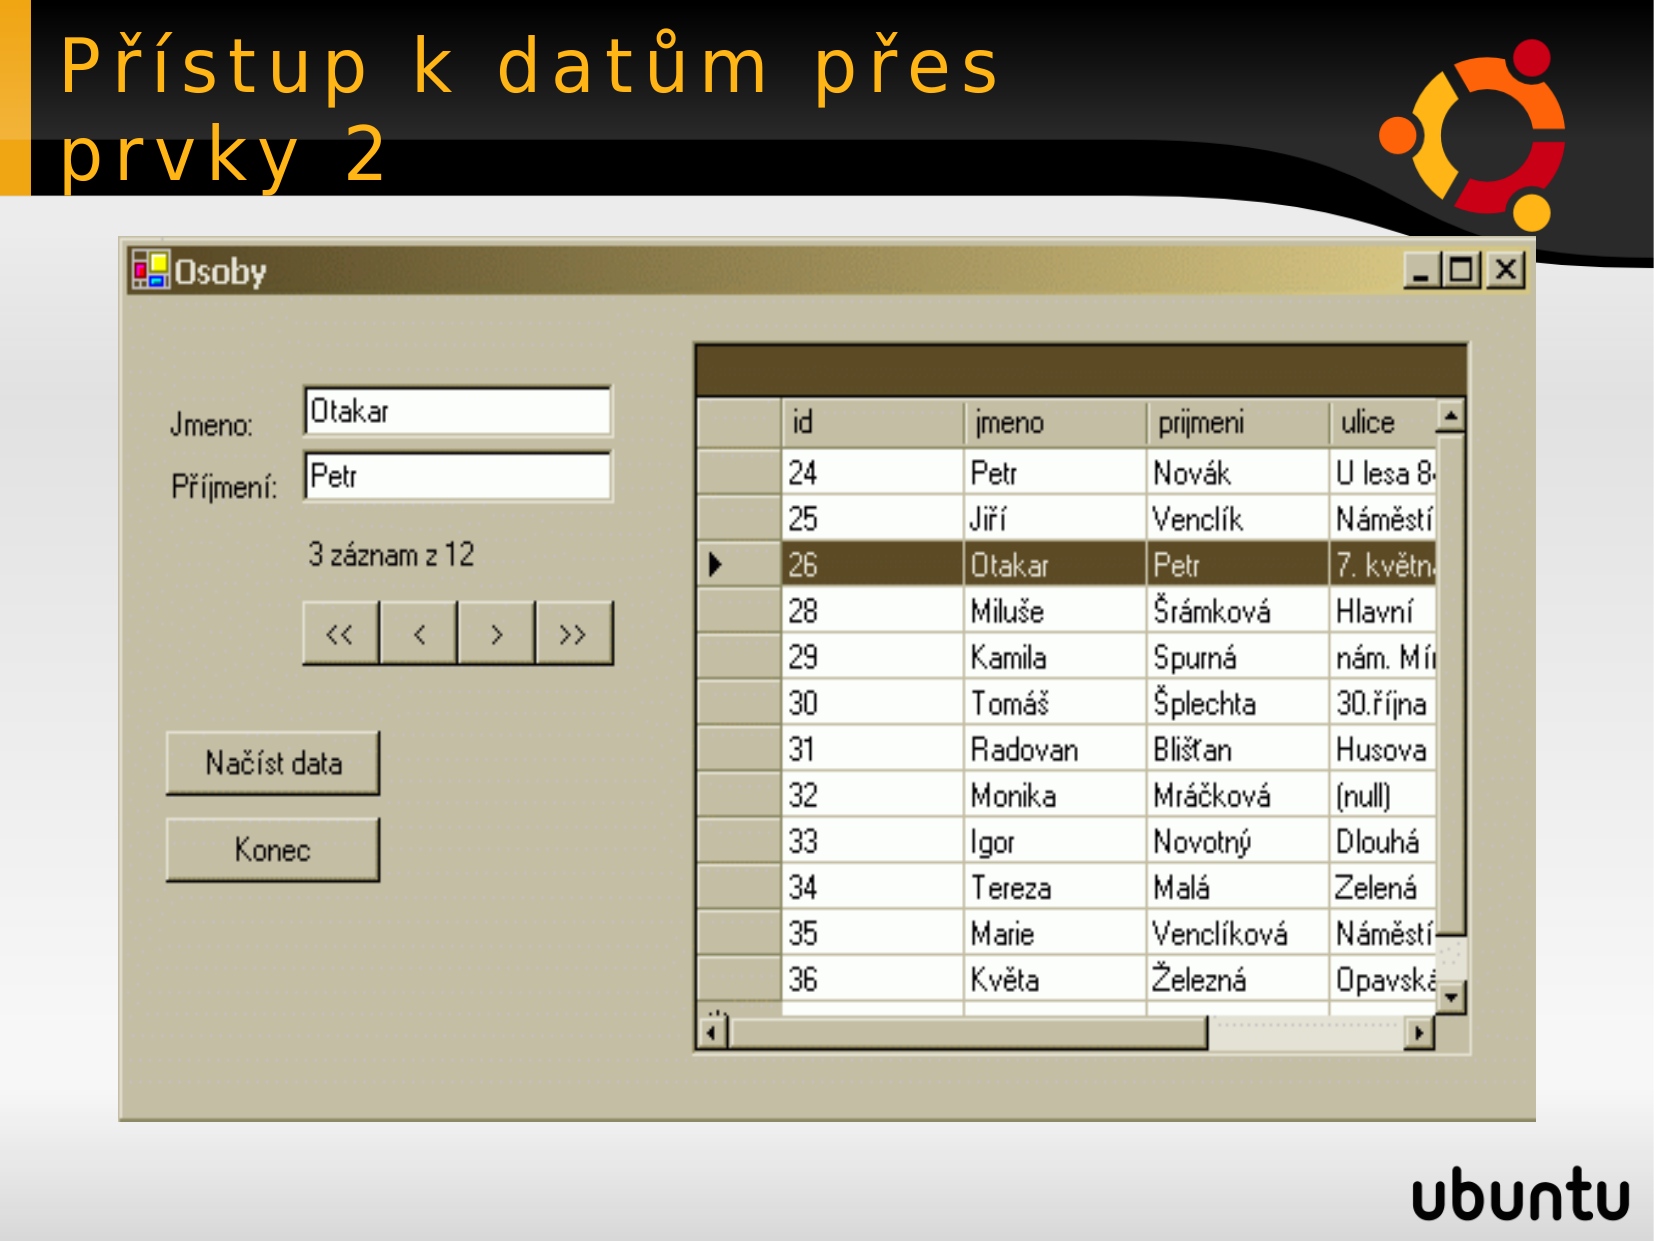

# Přístup k datům přes prvky 2